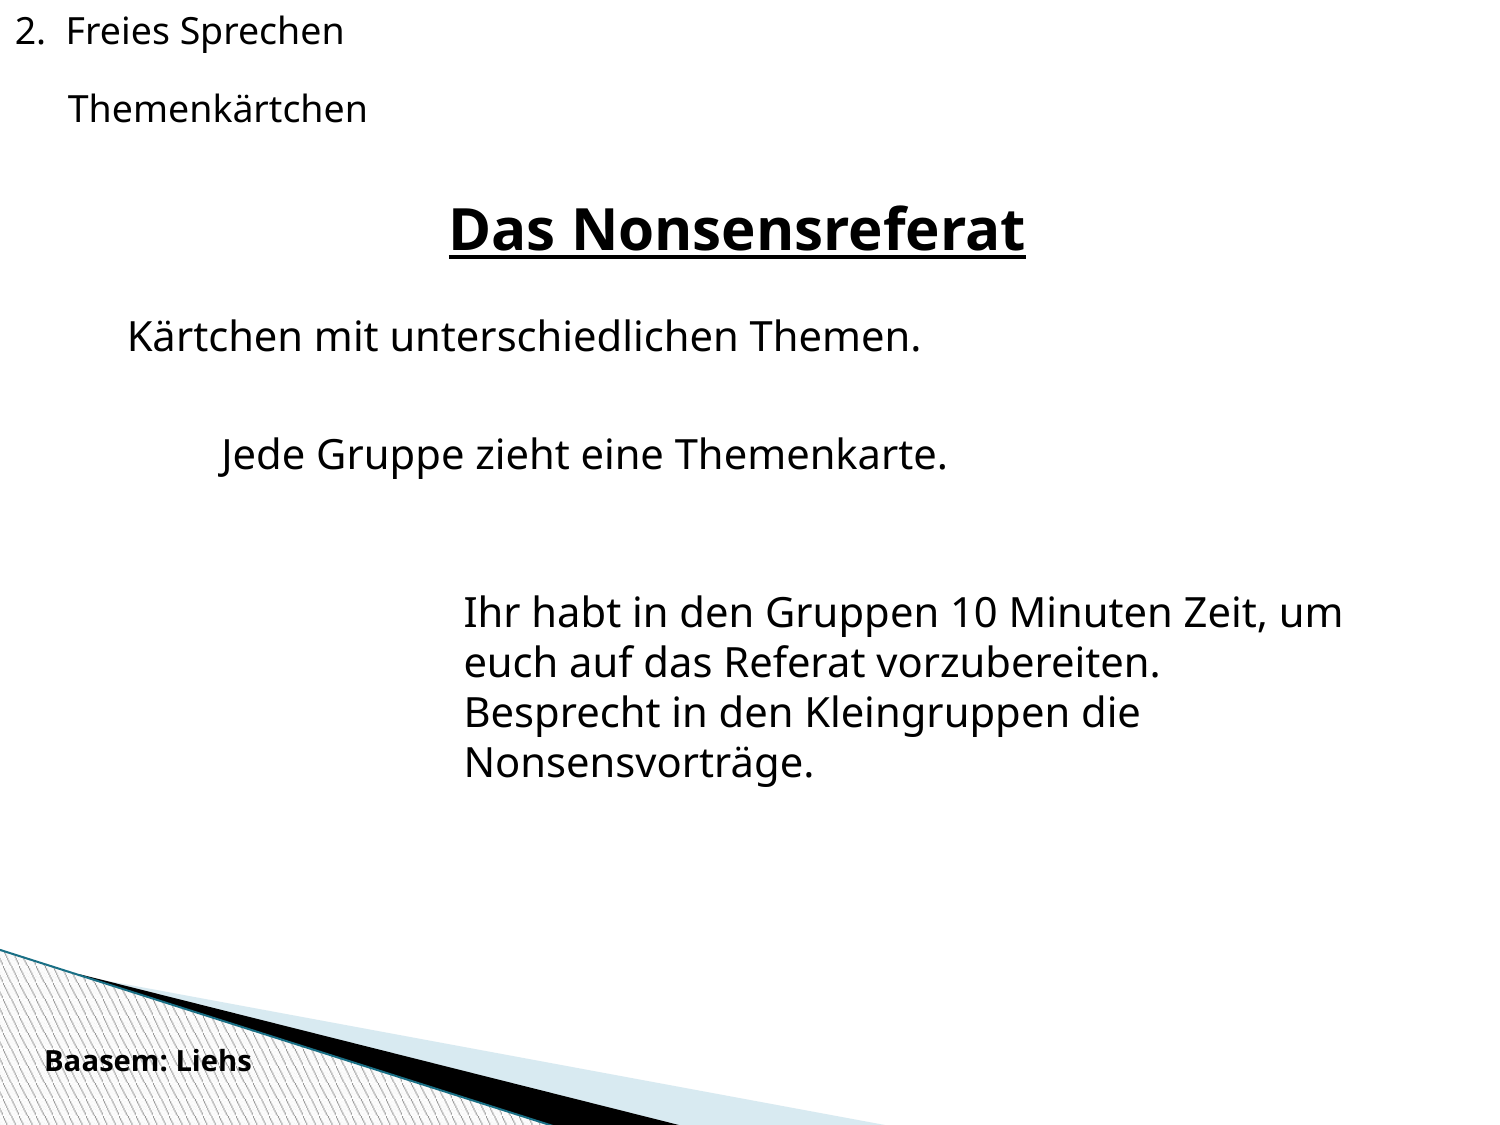

2. Freies Sprechen
Themenkärtchen
	Das Nonsensreferat
Kärtchen mit unterschiedlichen Themen.
Jede Gruppe zieht eine Themenkarte.
Ihr habt in den Gruppen 10 Minuten Zeit, um euch auf das Referat vorzubereiten.
Besprecht in den Kleingruppen die Nonsensvorträge.
Baasem: Liehs